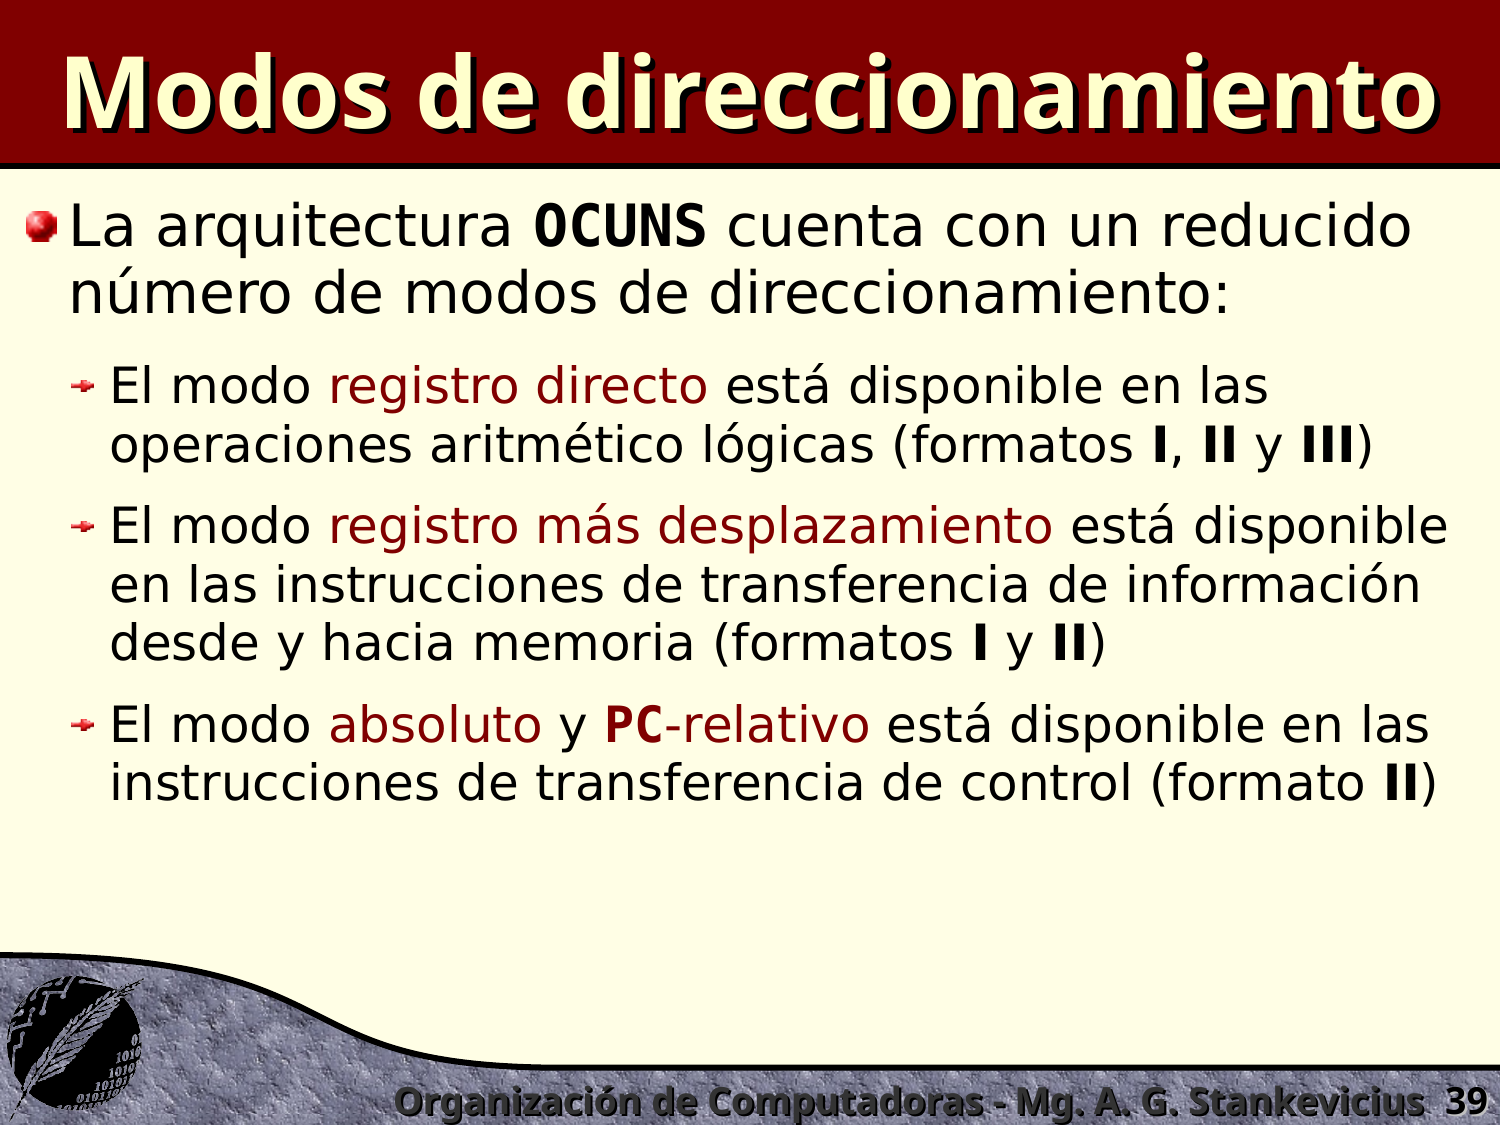

# Modos de direccionamiento
La arquitectura OCUNS cuenta con un reducido número de modos de direccionamiento:
El modo registro directo está disponible en las operaciones aritmético lógicas (formatos I, II y III)
El modo registro más desplazamiento está disponible en las instrucciones de transferencia de información desde y hacia memoria (formatos I y II)
El modo absoluto y PC-relativo está disponible en las instrucciones de transferencia de control (formato II)
39